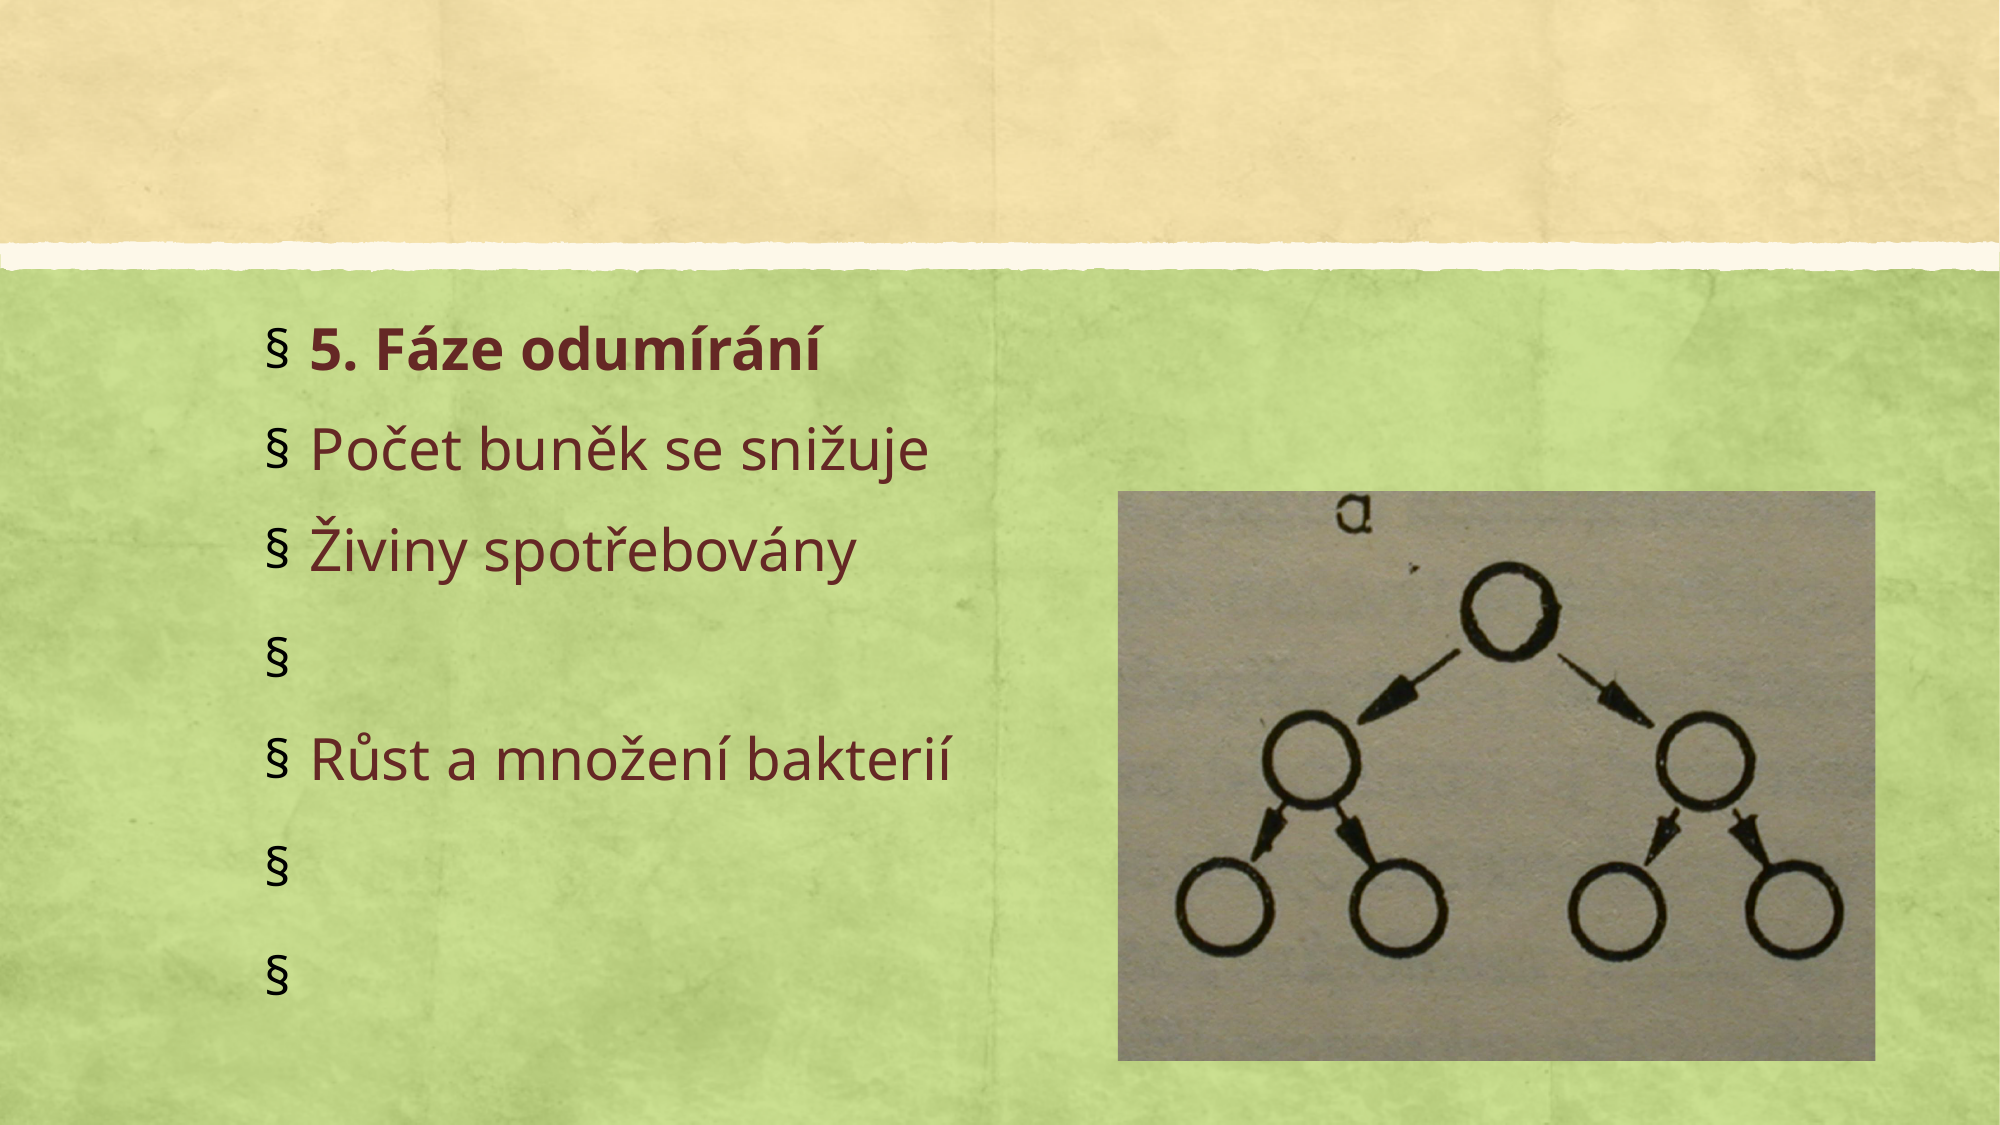

#
5. Fáze odumírání
Počet buněk se snižuje
Živiny spotřebovány
Růst a množení bakterií